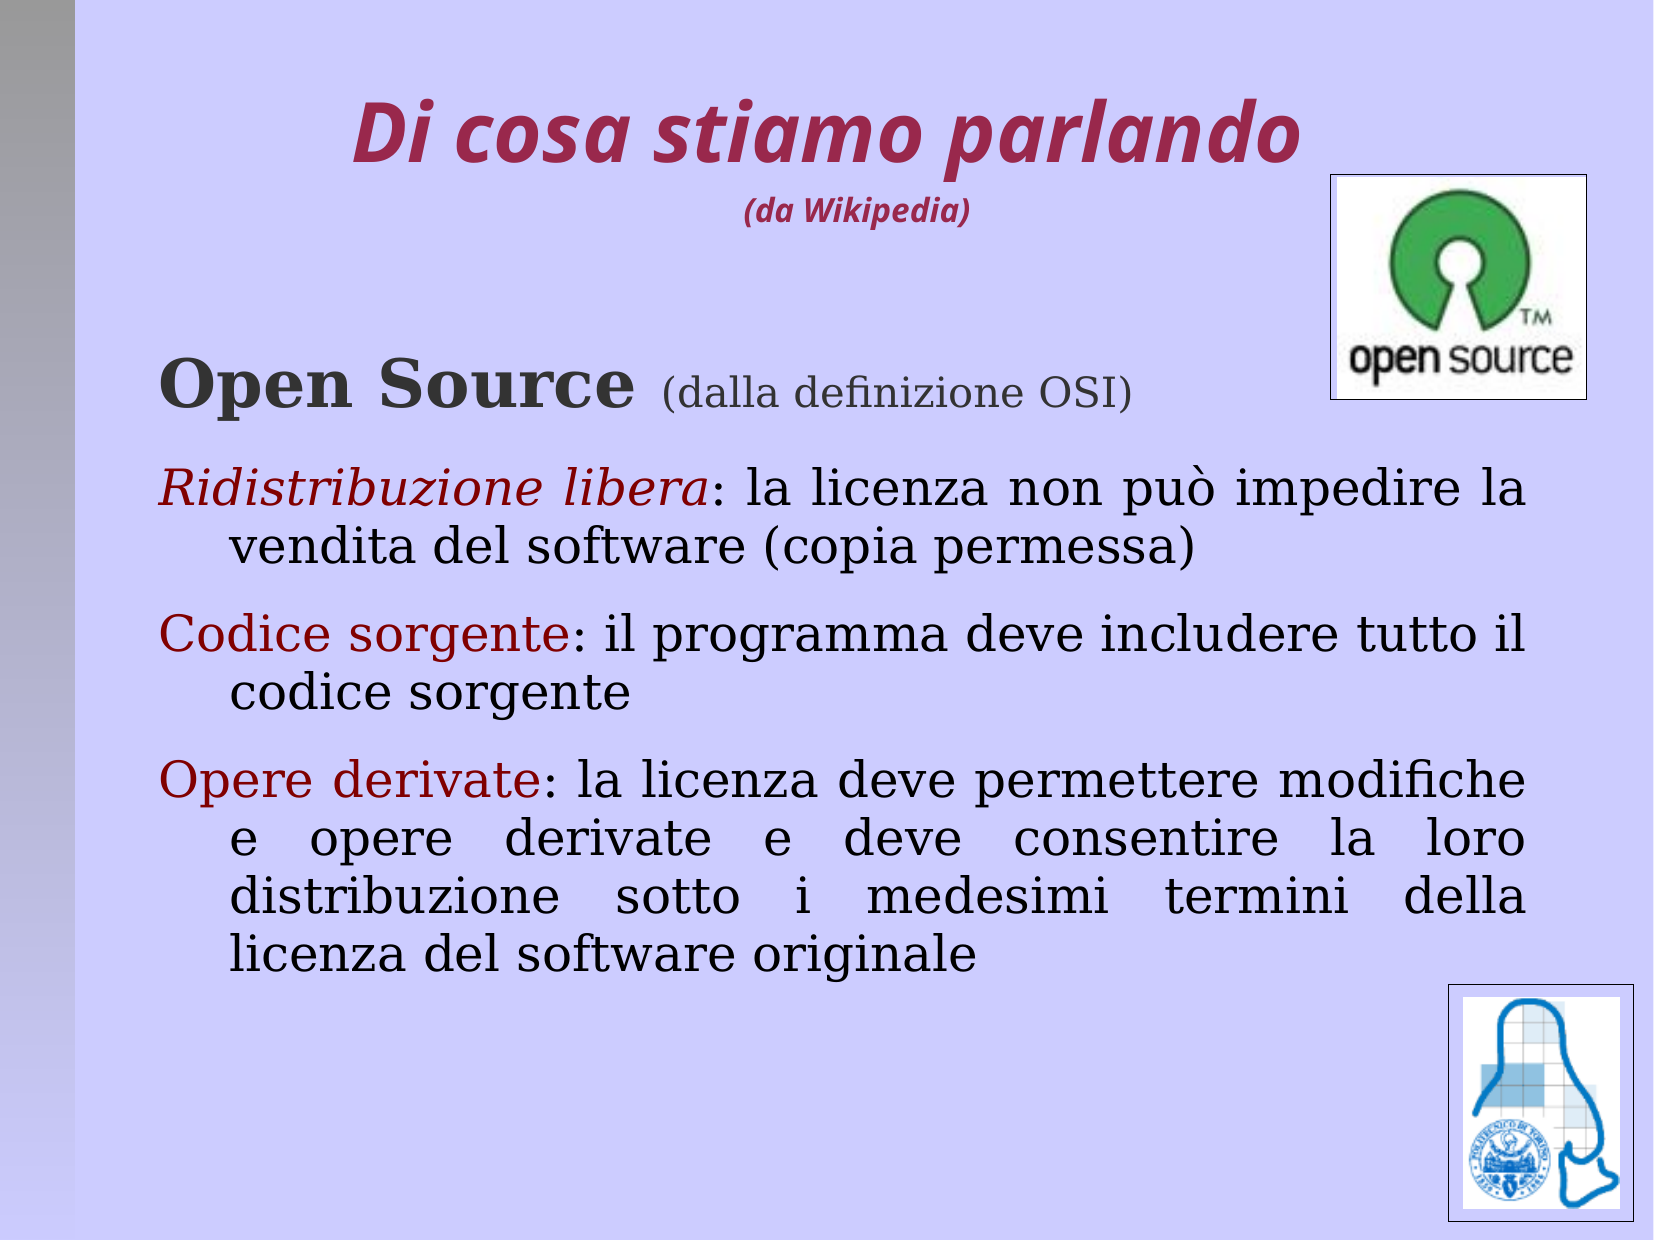

# Di cosa stiamo parlando (da Wikipedia)
Open Source (dalla definizione OSI)
Ridistribuzione libera: la licenza non può impedire la vendita del software (copia permessa)
Codice sorgente: il programma deve includere tutto il codice sorgente
Opere derivate: la licenza deve permettere modifiche e opere derivate e deve consentire la loro distribuzione sotto i medesimi termini della licenza del software originale